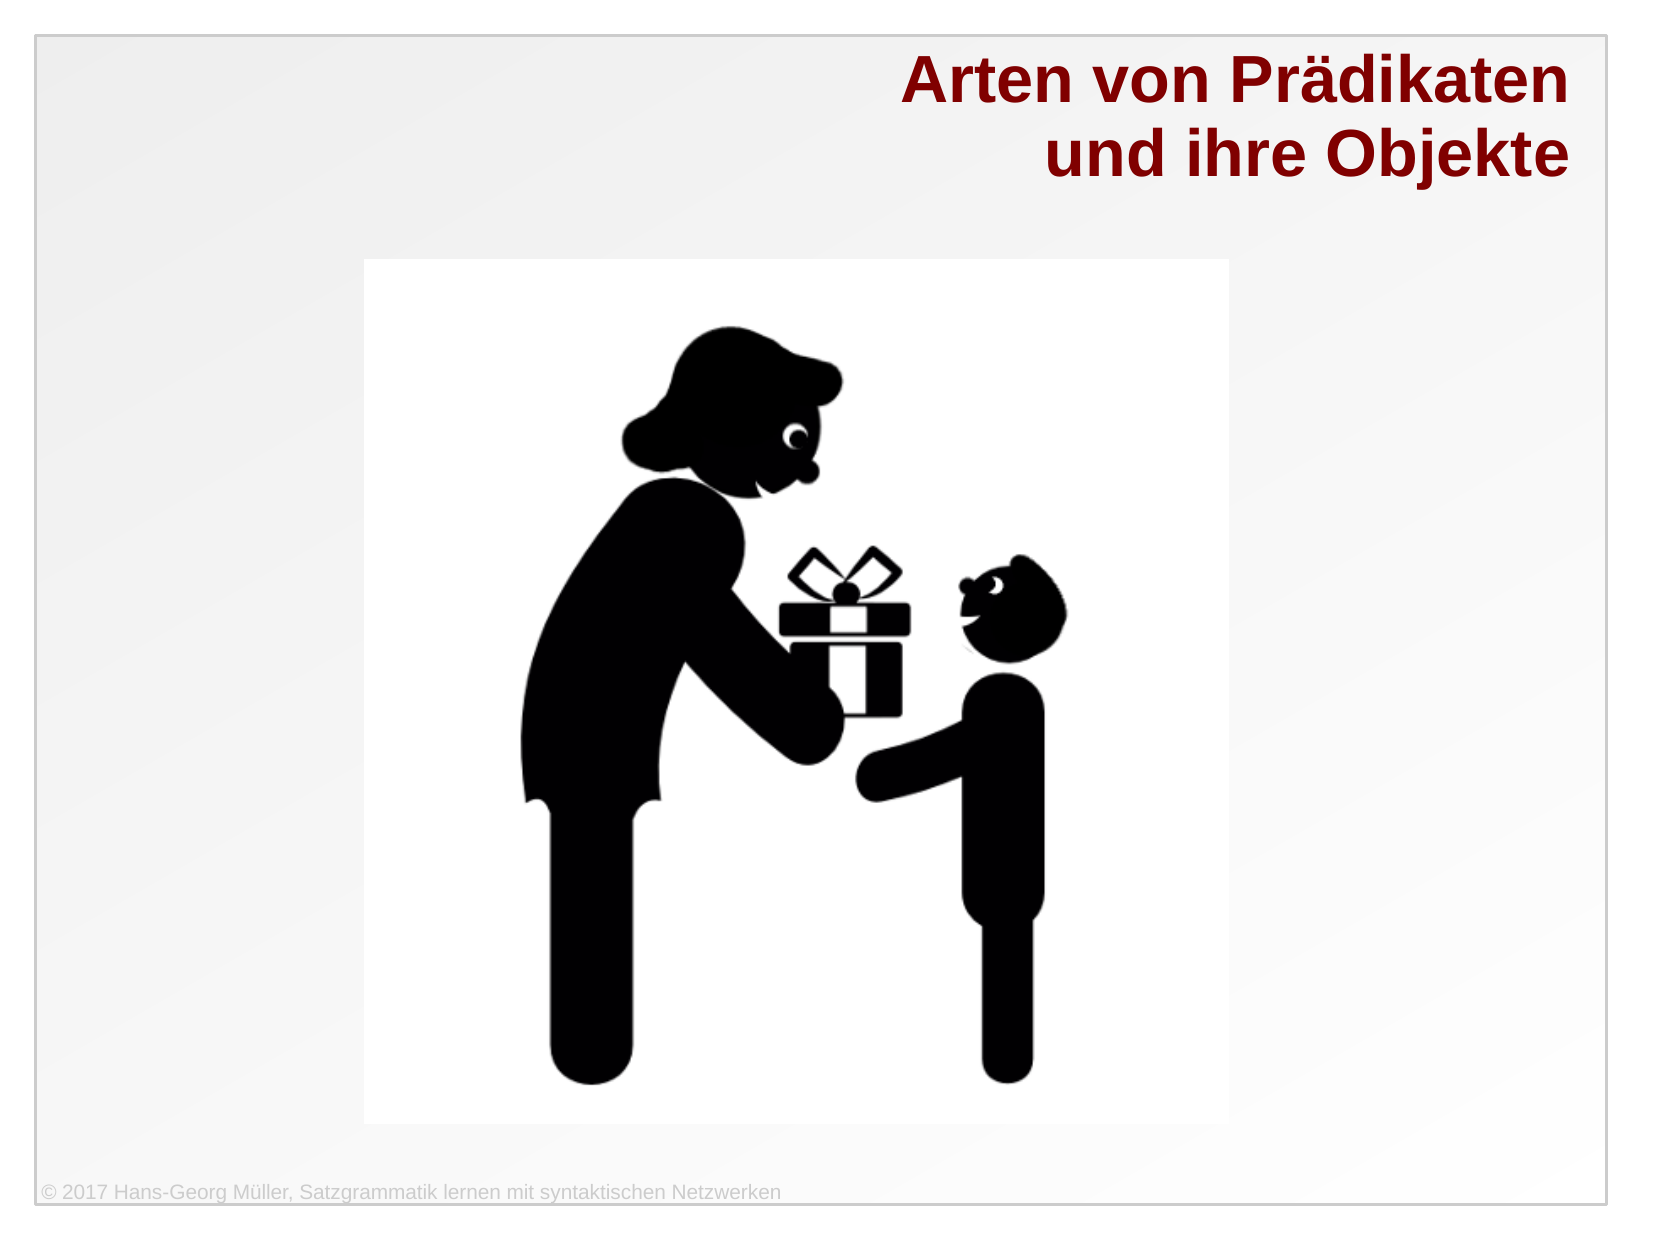

# Arten von Prädikaten und ihre Objekte